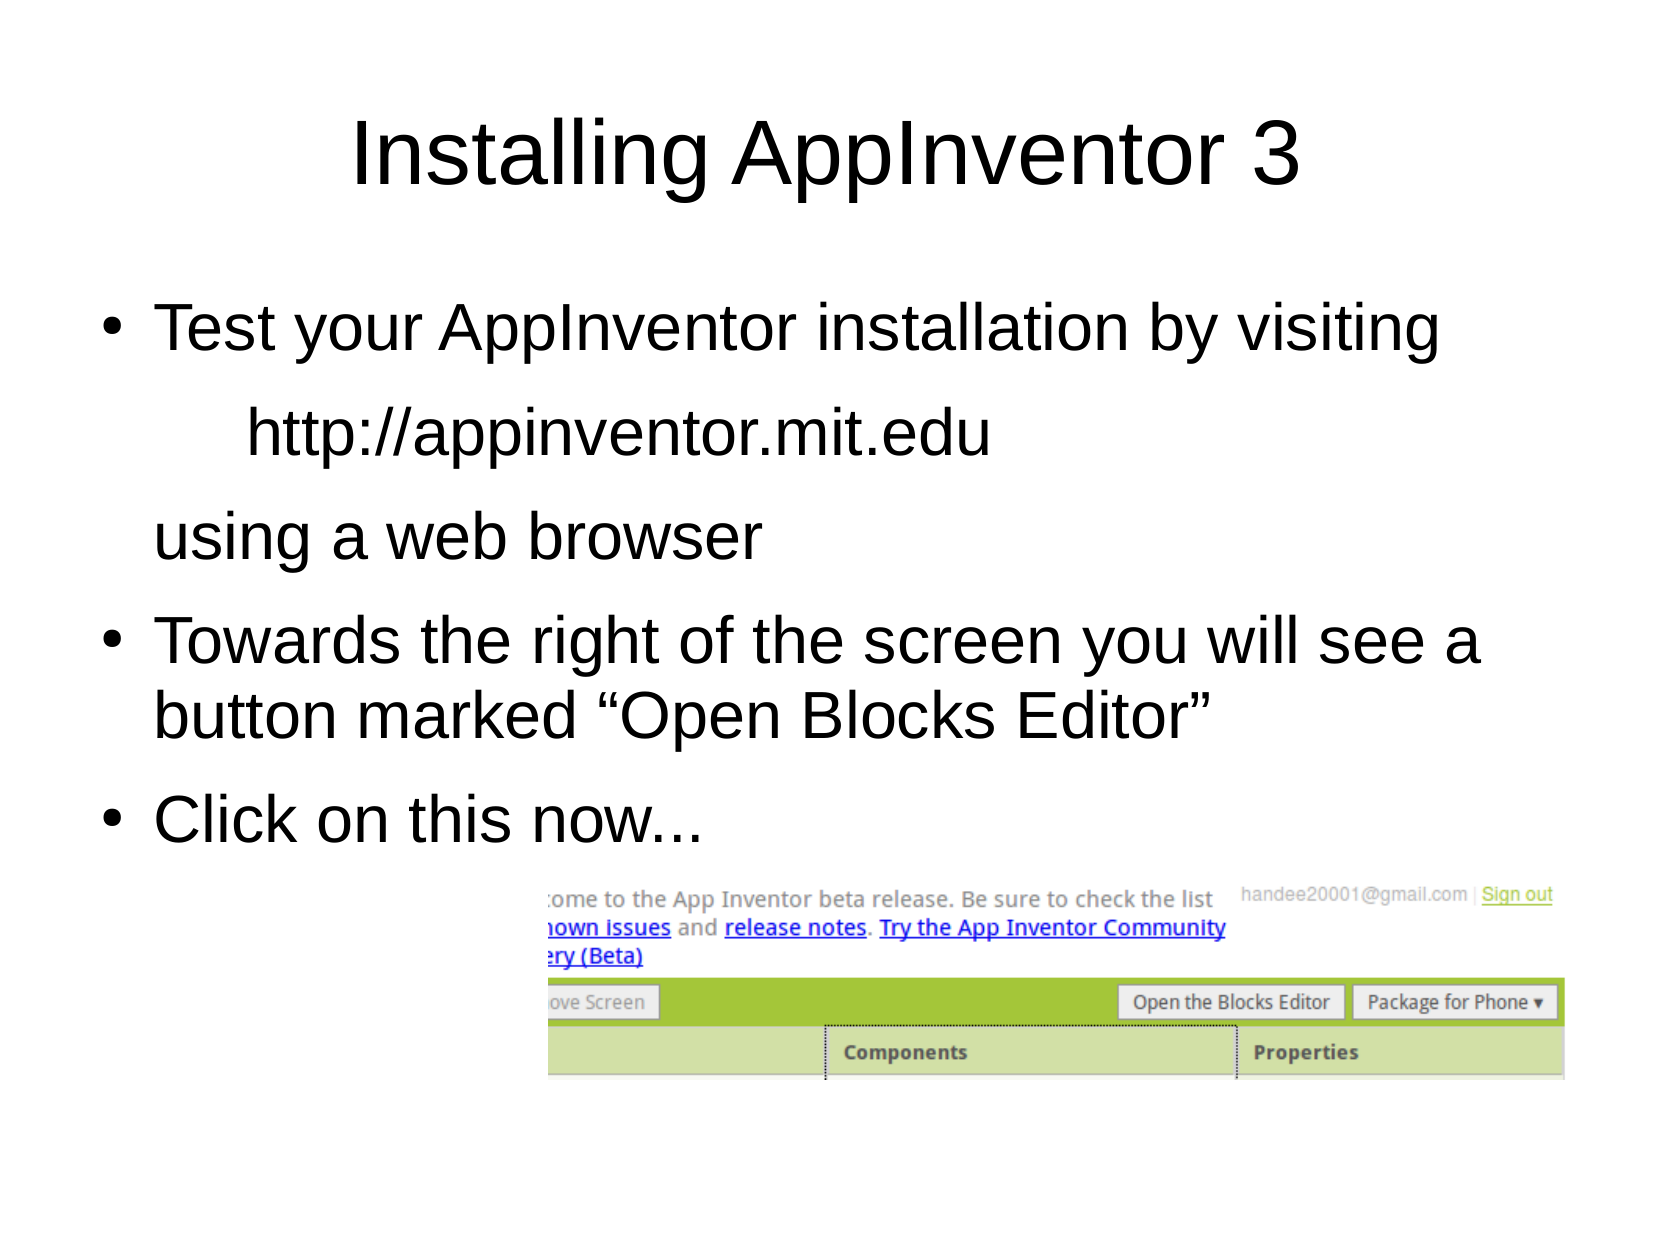

# Installing AppInventor 3
Test your AppInventor installation by visiting
 http://appinventor.mit.edu
using a web browser
Towards the right of the screen you will see a button marked “Open Blocks Editor”
Click on this now...